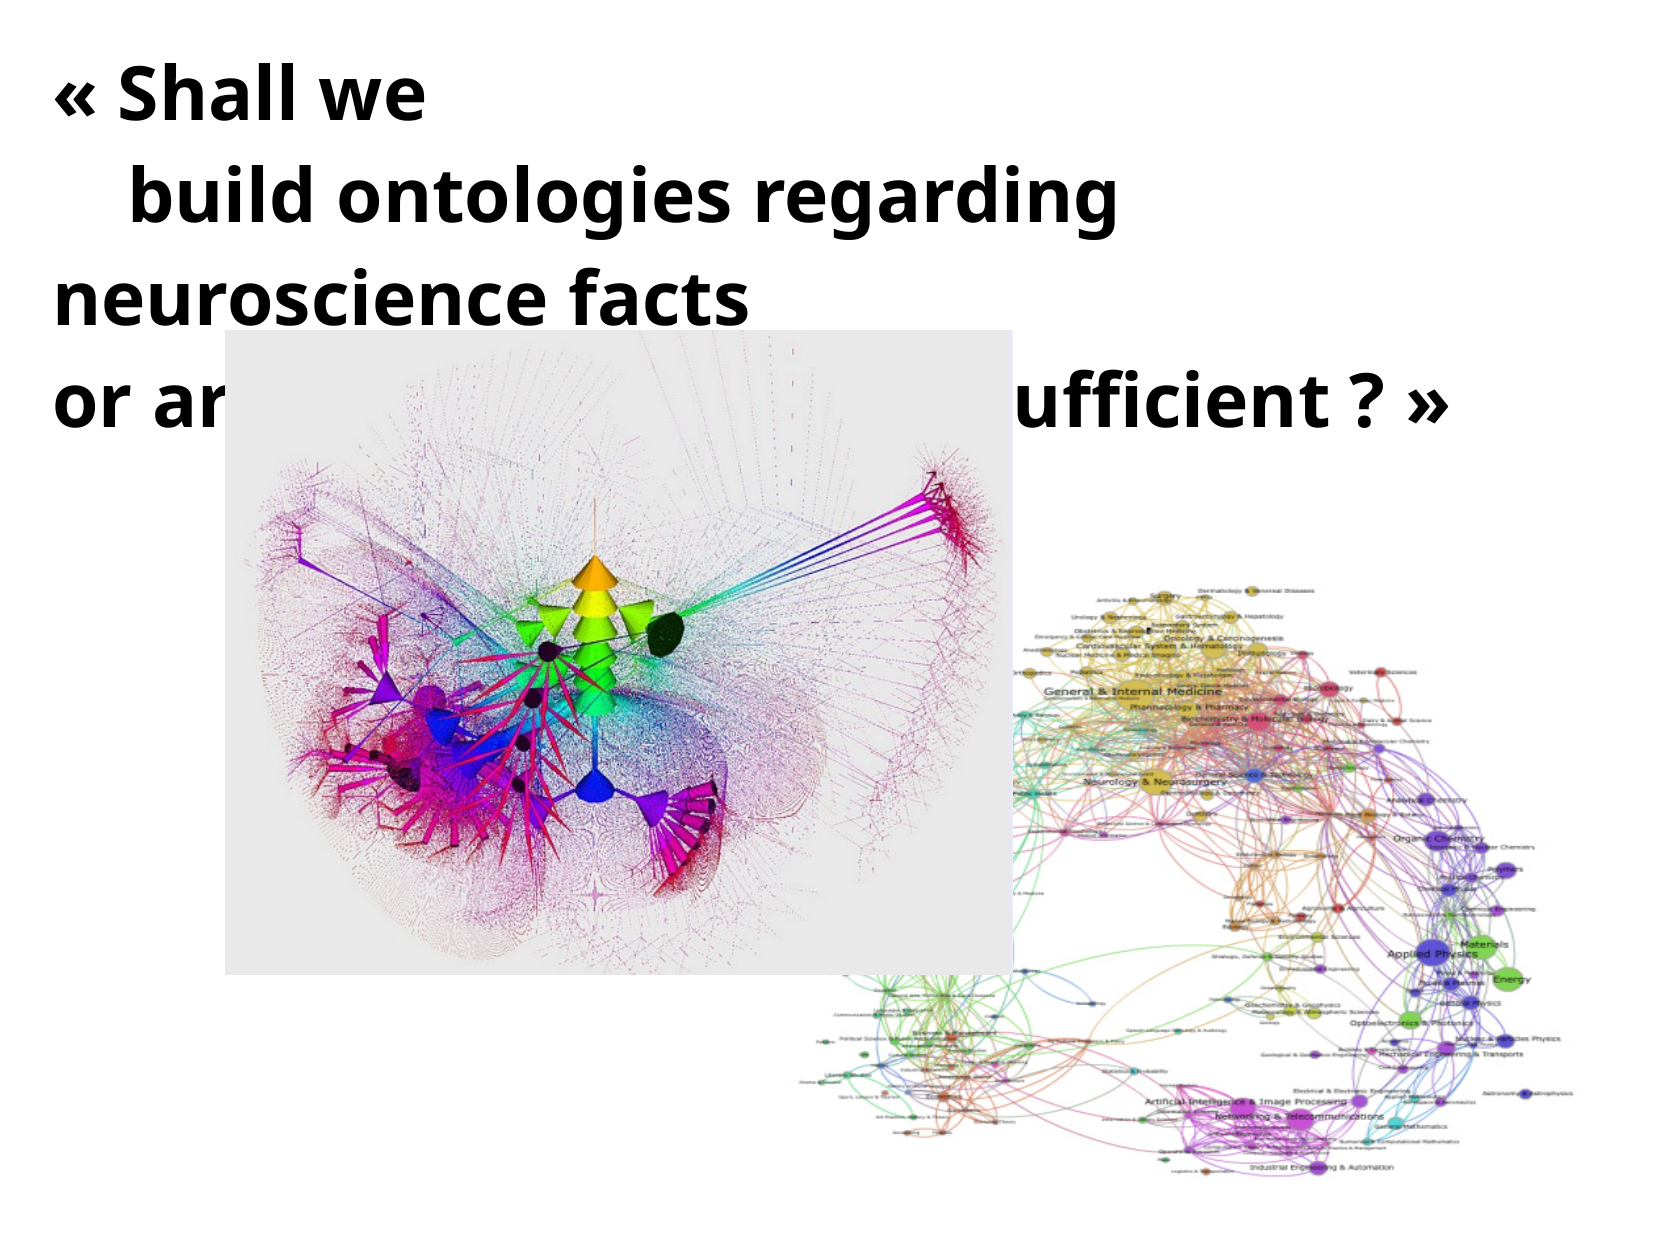

« Shall we
	build ontologies regarding neuroscience facts
or are human sentences sufficient ? »